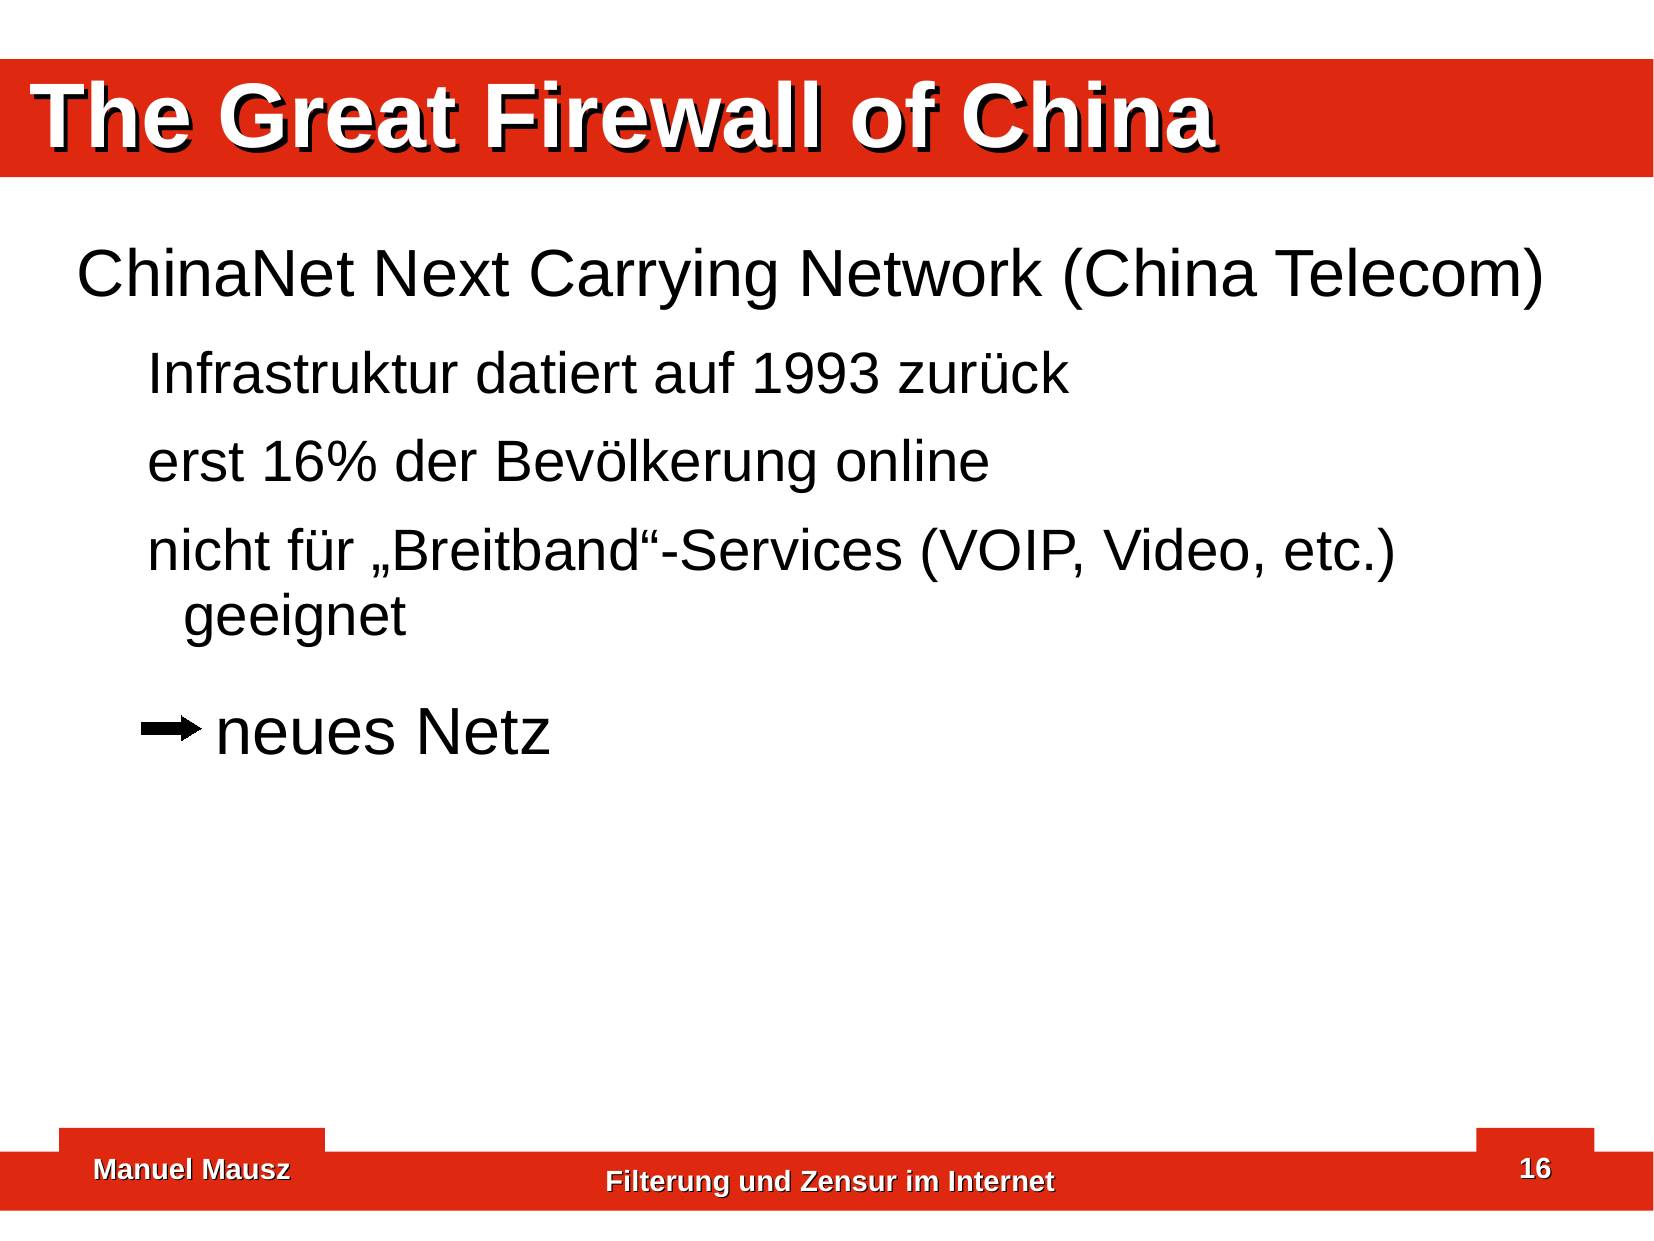

# The Great Firewall of China
ChinaNet Next Carrying Network (China Telecom)
Infrastruktur datiert auf 1993 zurück
erst 16% der Bevölkerung online
nicht für „Breitband“-Services (VOIP, Video, etc.) geeignet
neues Netz
16